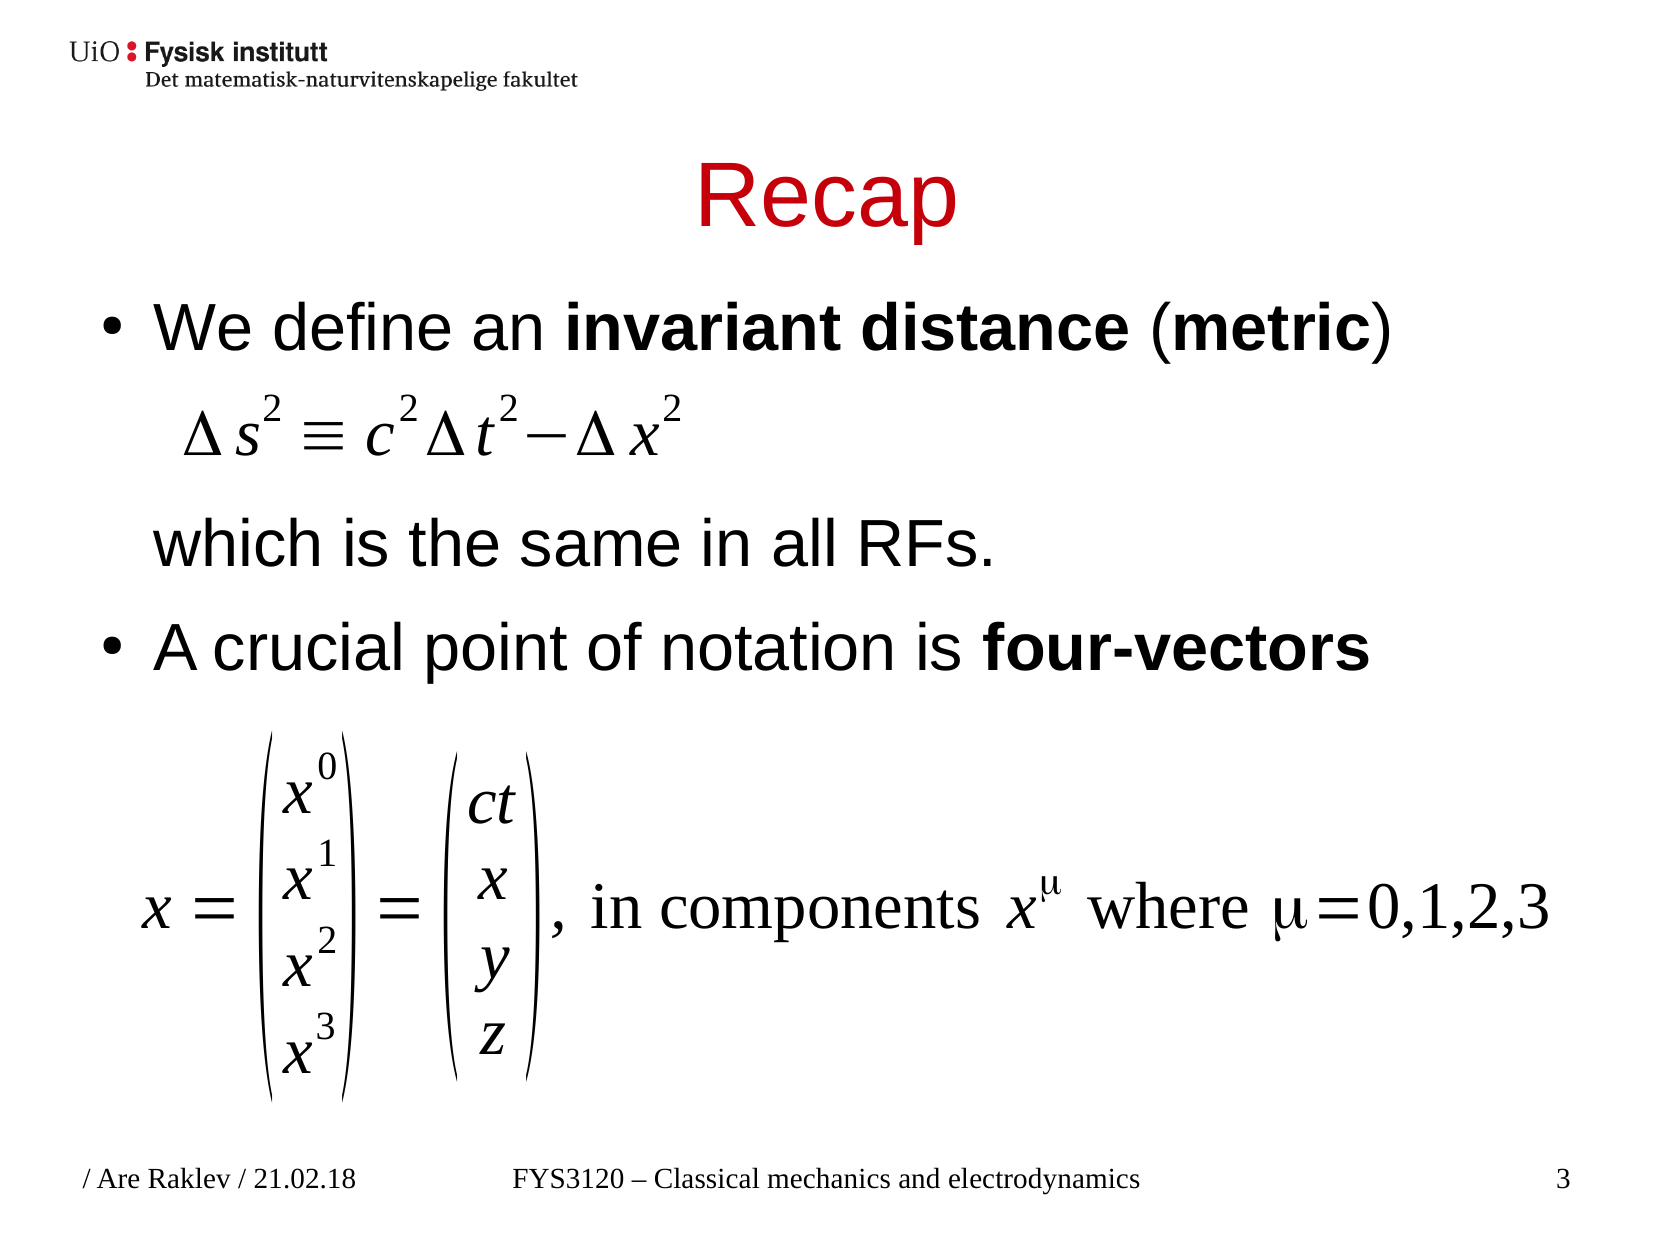

# Recap
We define an invariant distance (metric)
which is the same in all RFs.
A crucial point of notation is four-vectors
/ Are Raklev / 21.02.18
FYS3120 – Classical mechanics and electrodynamics
3